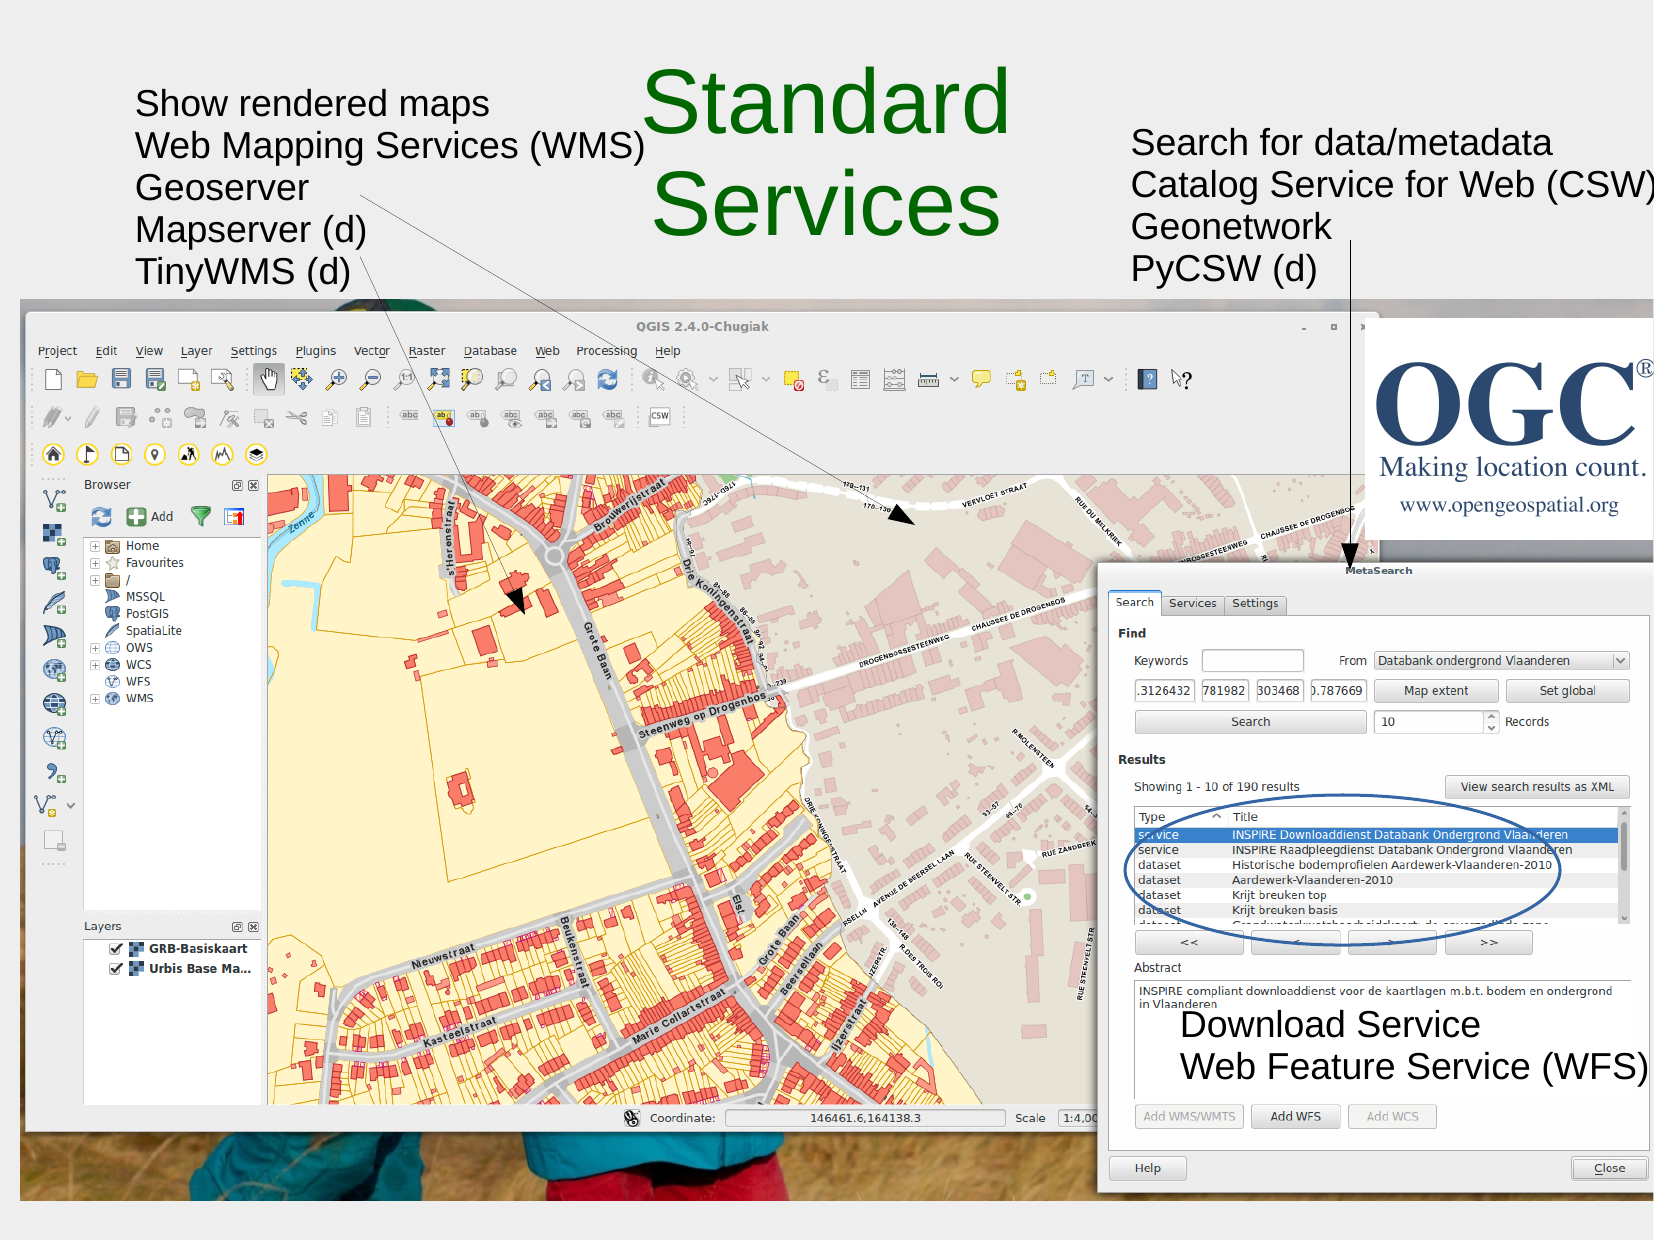

# Standard Services
Show rendered maps
Web Mapping Services (WMS)
Geoserver
Mapserver (d)
TinyWMS (d)
Search for data/metadata
Catalog Service for Web (CSW)
Geonetwork
PyCSW (d)
Download Service
Web Feature Service (WFS)